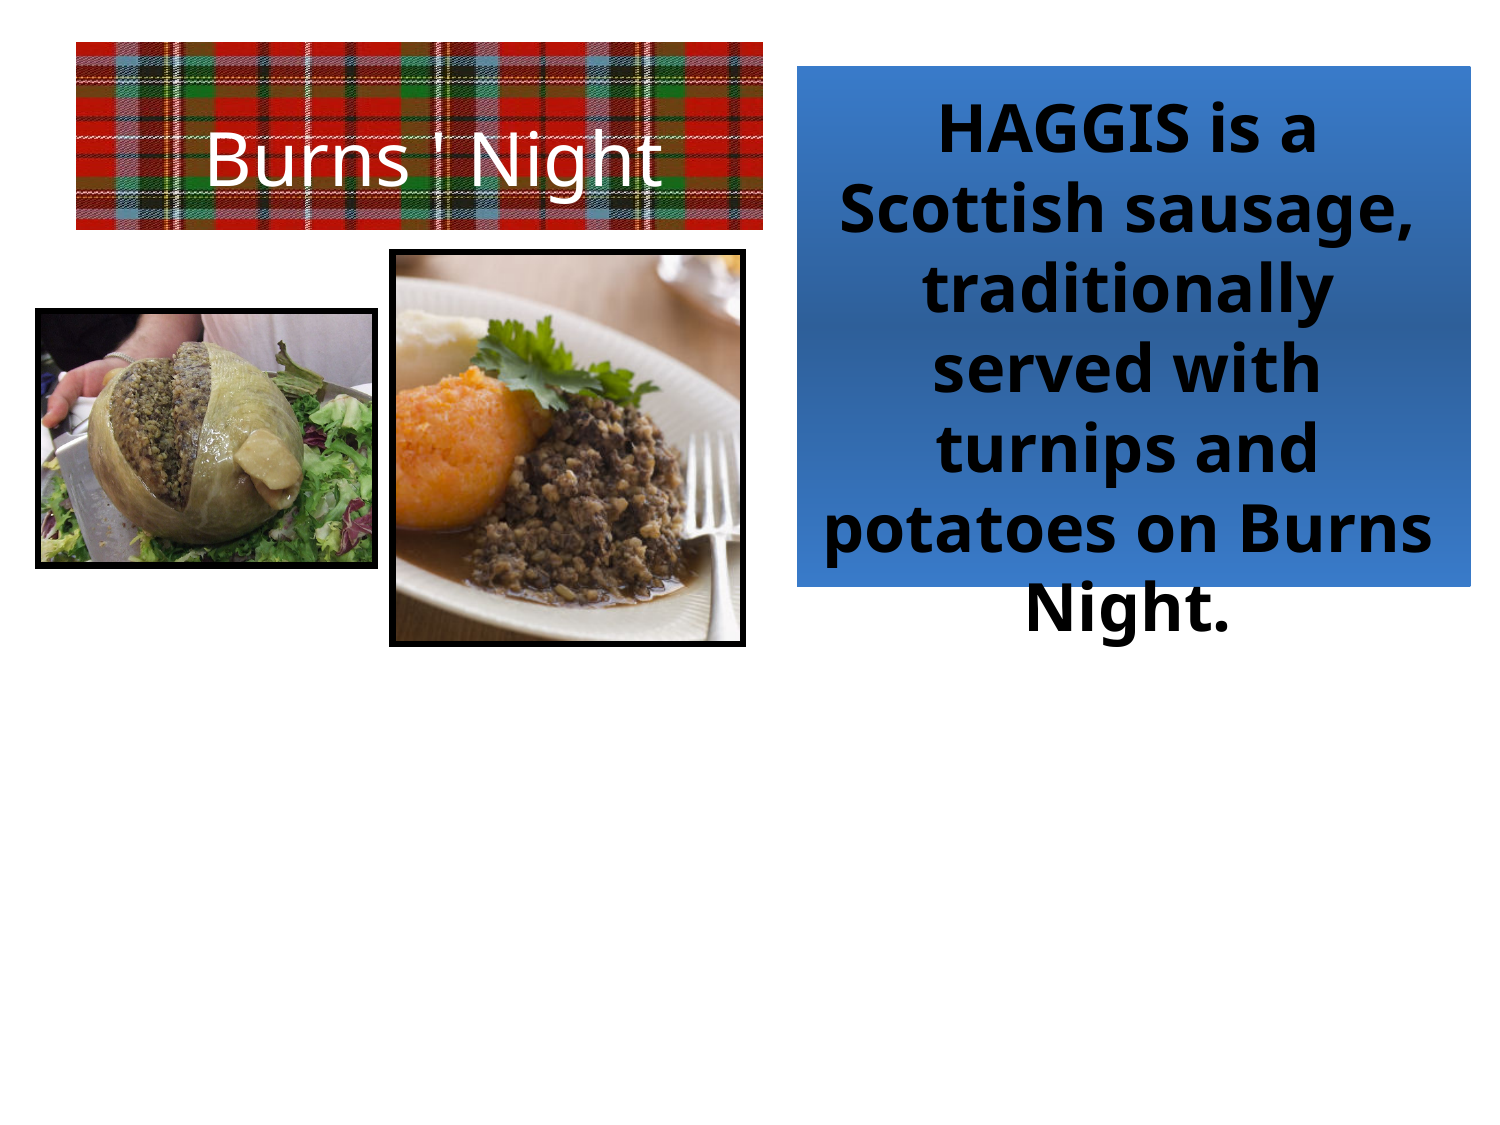

HAGGIS is a Scottish sausage, traditionally served with turnips and potatoes on Burns Night.
Burns ' Night